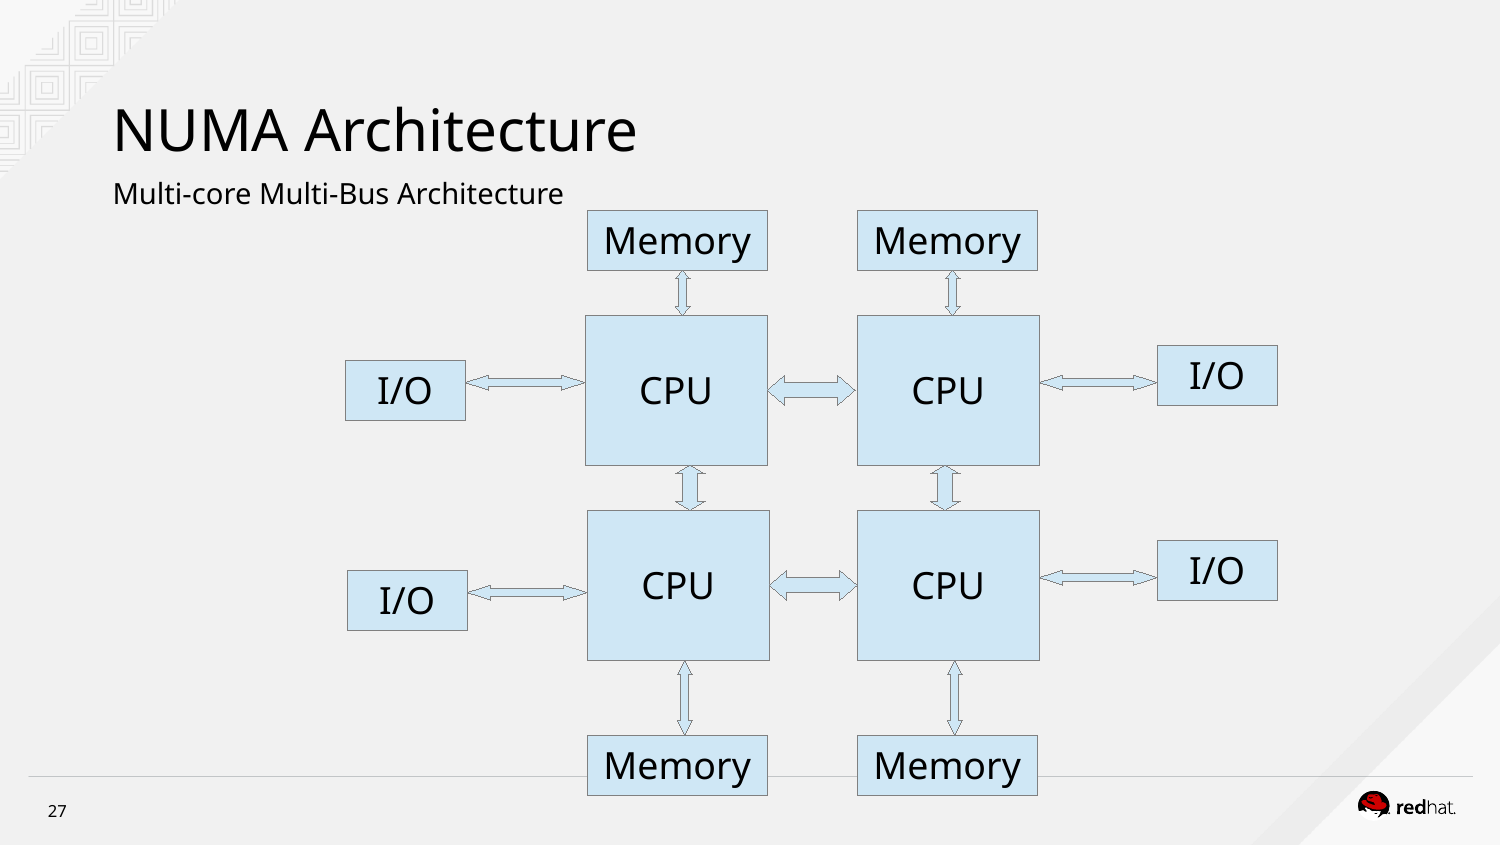

# NUMA Architecture
Multi-core Multi-Bus Architecture
Memory
Memory
CPU
CPU
I/O
I/O
CPU
CPU
I/O
I/O
Memory
Memory
27